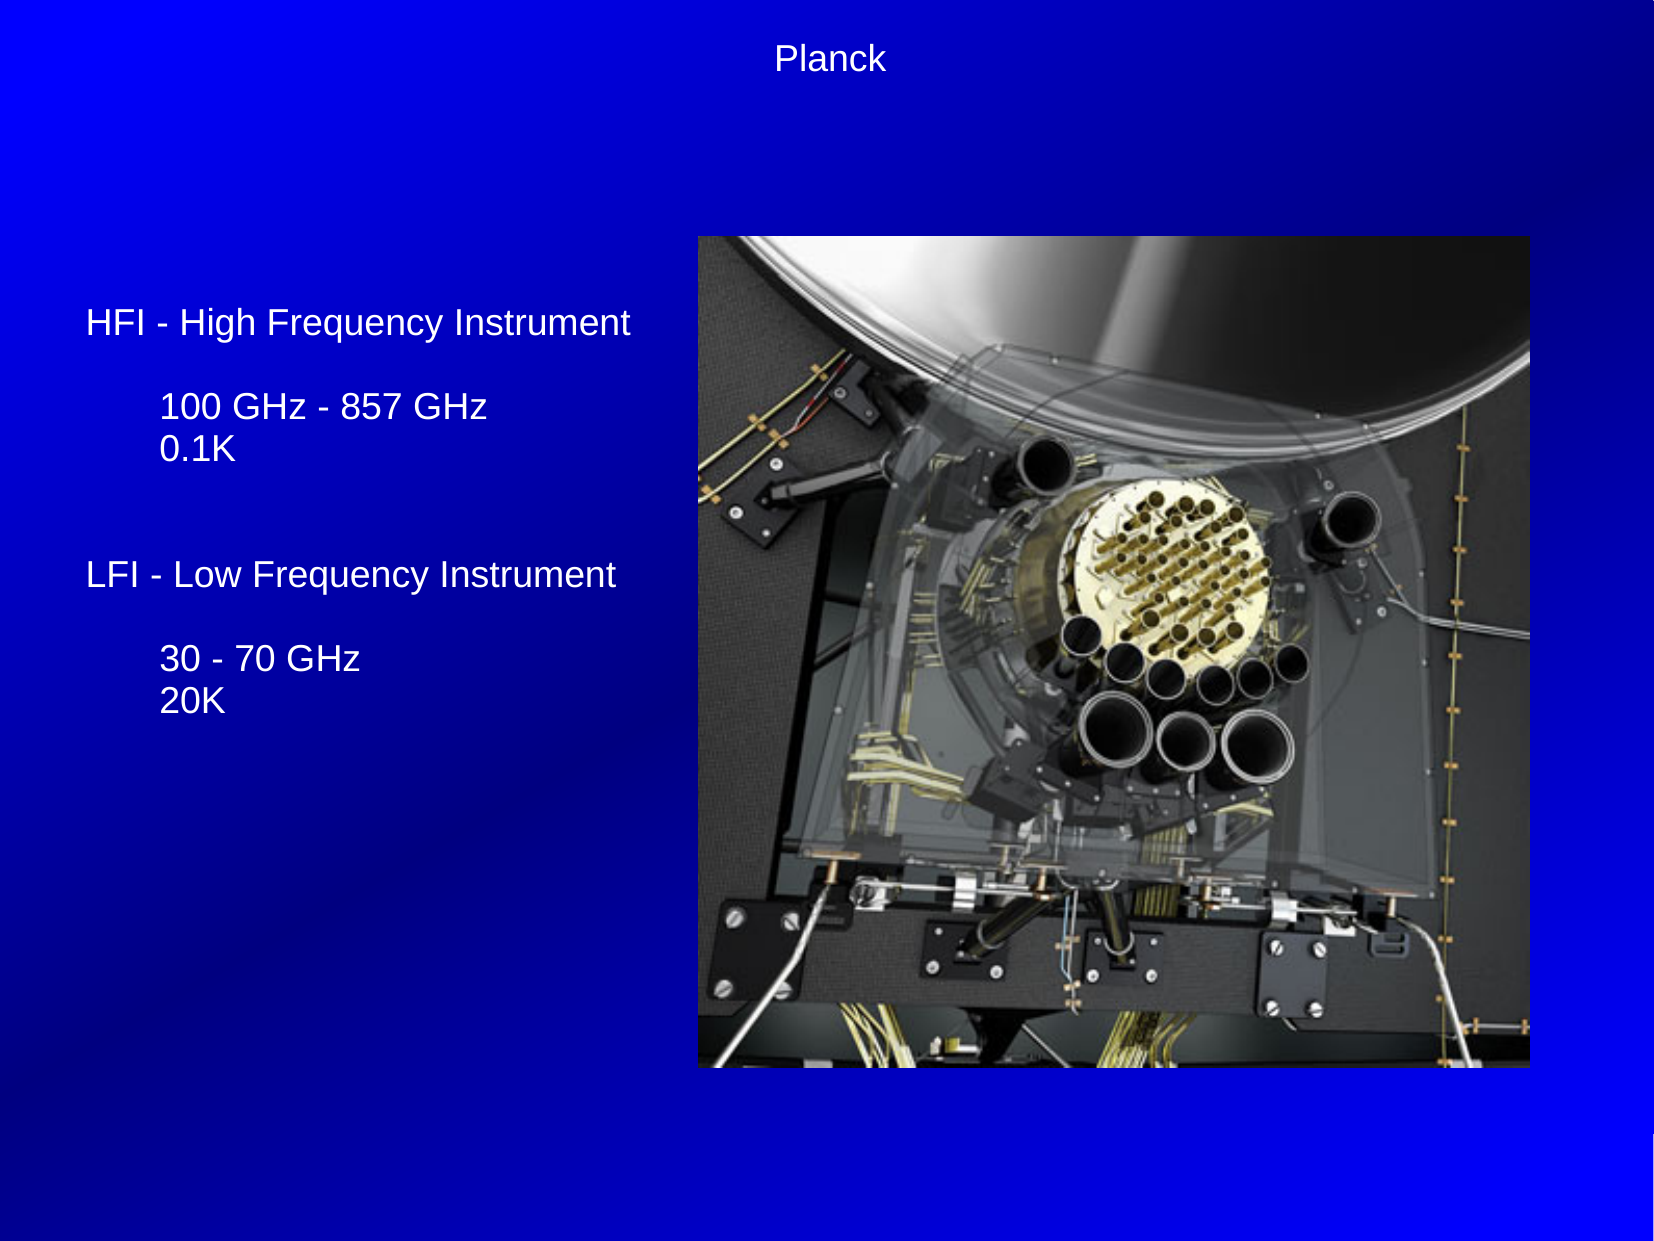

Planck
HFI - High Frequency Instrument
	100 GHz - 857 GHz
	0.1K
LFI - Low Frequency Instrument
	30 - 70 GHz
	20K